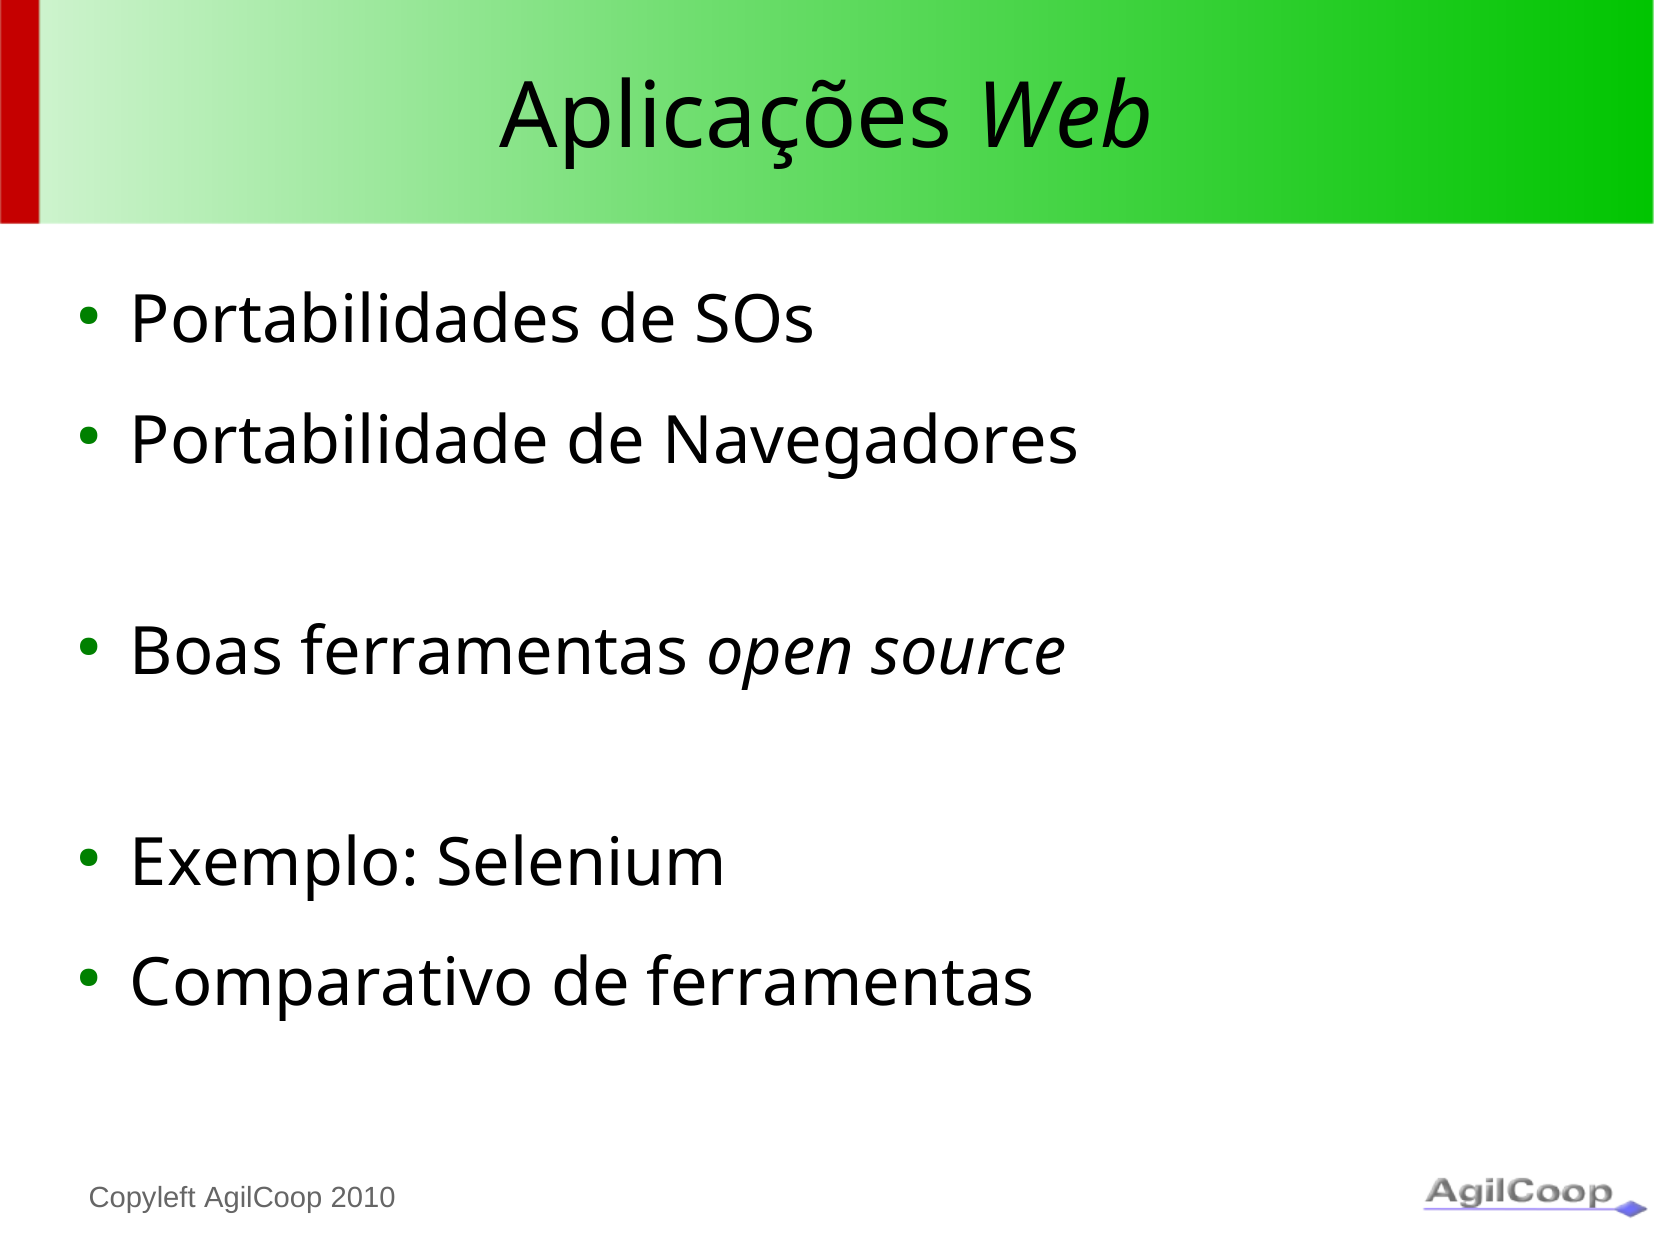

# Aplicações Web
Portabilidades de SOs
Portabilidade de Navegadores
Boas ferramentas open source
Exemplo: Selenium
Comparativo de ferramentas
Copyleft AgilCoop 2010